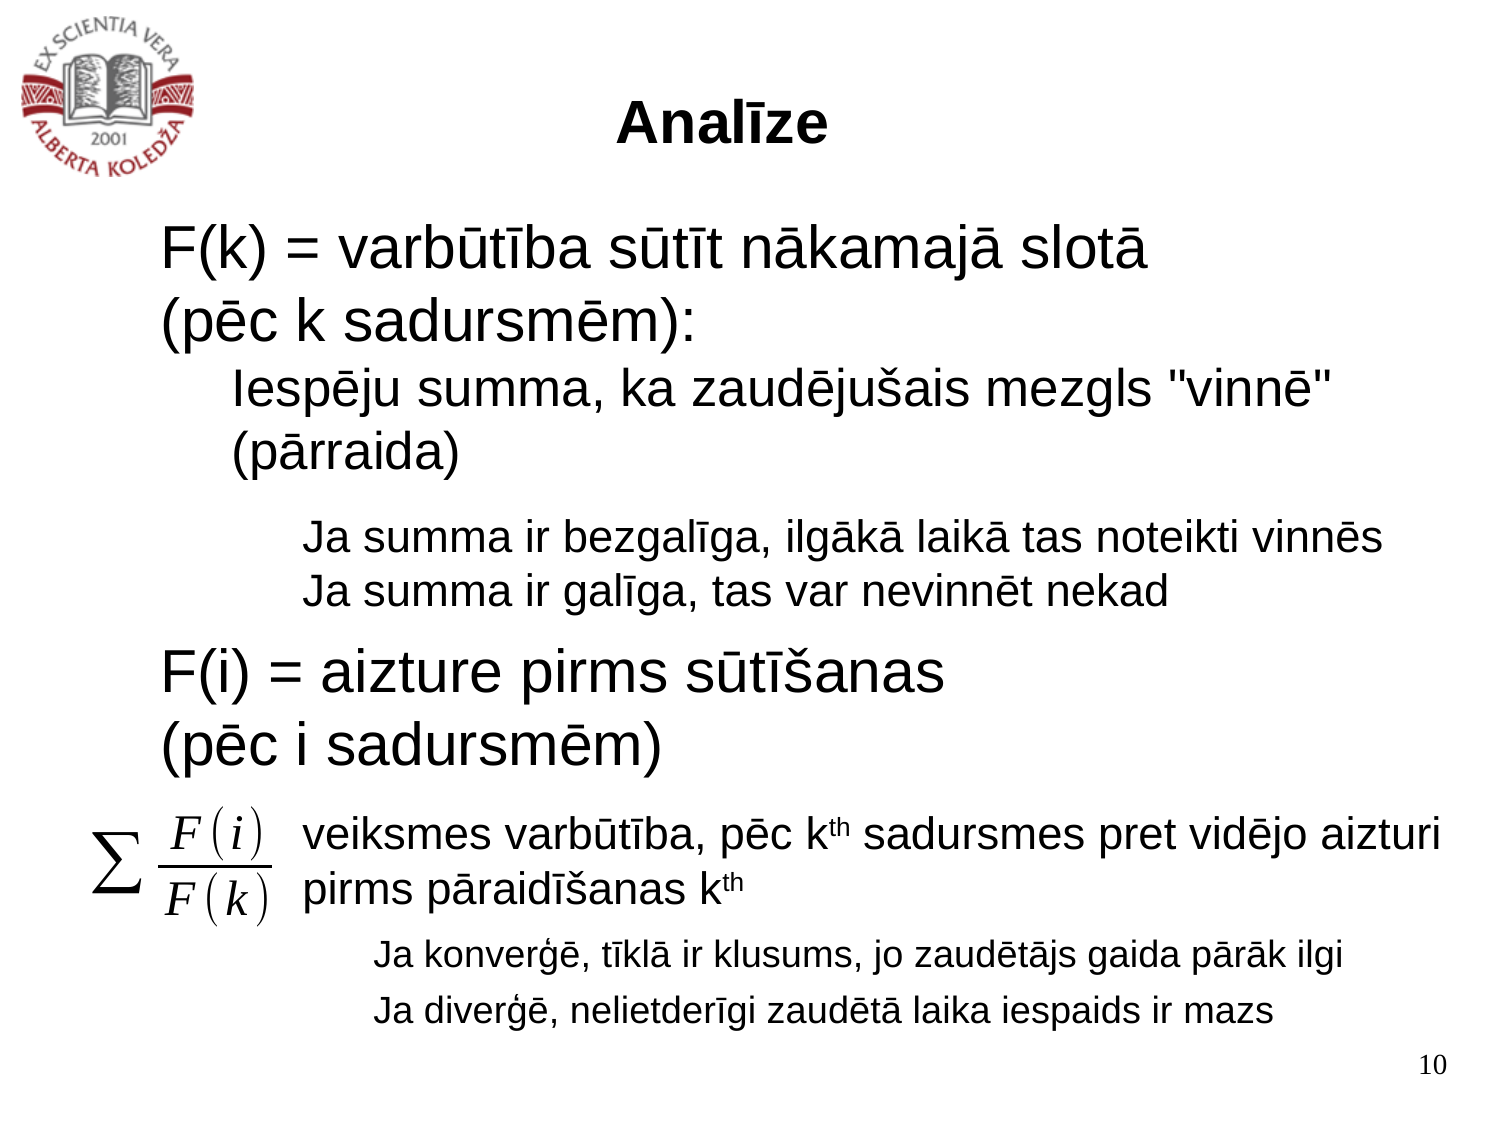

# Analīze
F(k) = varbūtība sūtīt nākamajā slotā
(pēc k sadursmēm):
Iespēju summa, ka zaudējušais mezgls "vinnē" (pārraida)
Ja summa ir bezgalīga, ilgākā laikā tas noteikti vinnēs
Ja summa ir galīga, tas var nevinnēt nekad
F(i) = aizture pirms sūtīšanas
(pēc i sadursmēm)
veiksmes varbūtība, pēc kth sadursmes pret vidējo aizturi pirms pāraidīšanas kth
Ja konverģē, tīklā ir klusums, jo zaudētājs gaida pārāk ilgi
Ja diverģē, nelietderīgi zaudētā laika iespaids ir mazs
10